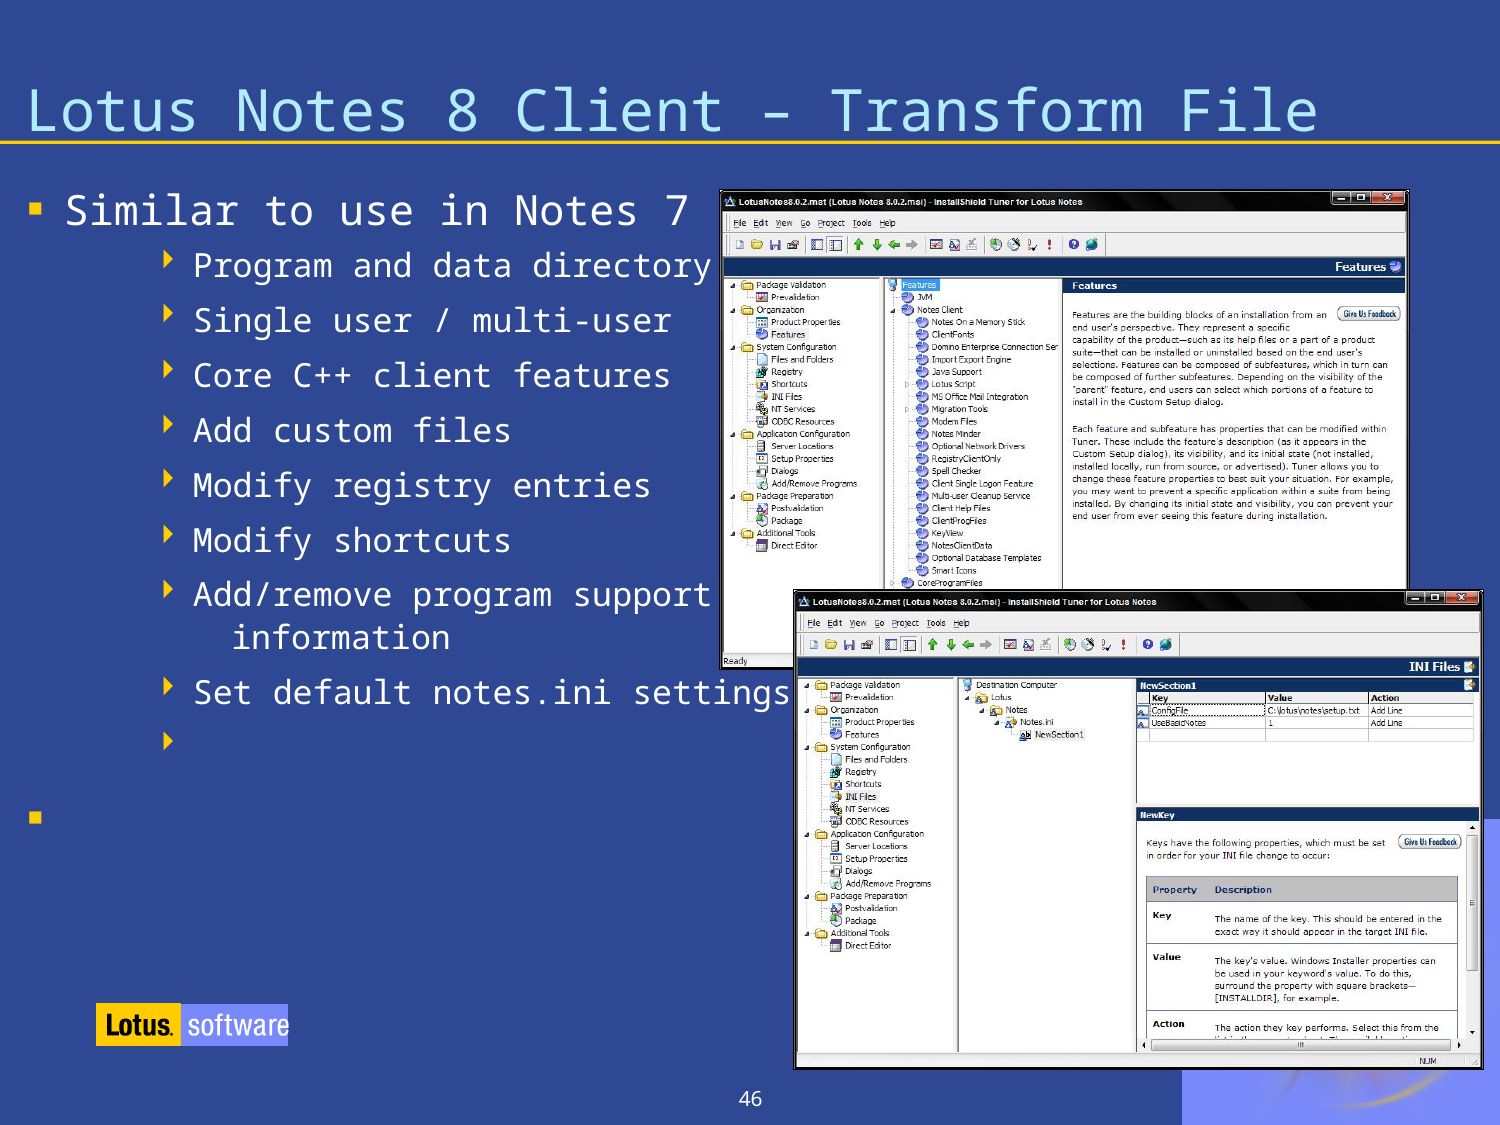

# Lotus Notes 8 Client – Transform File
Similar to use in Notes 7
Program and data directory locations
Single user / multi-user
Core C++ client features
Add custom files
Modify registry entries
Modify shortcuts
Add/remove program support contact
information
Set default notes.ini settings
46